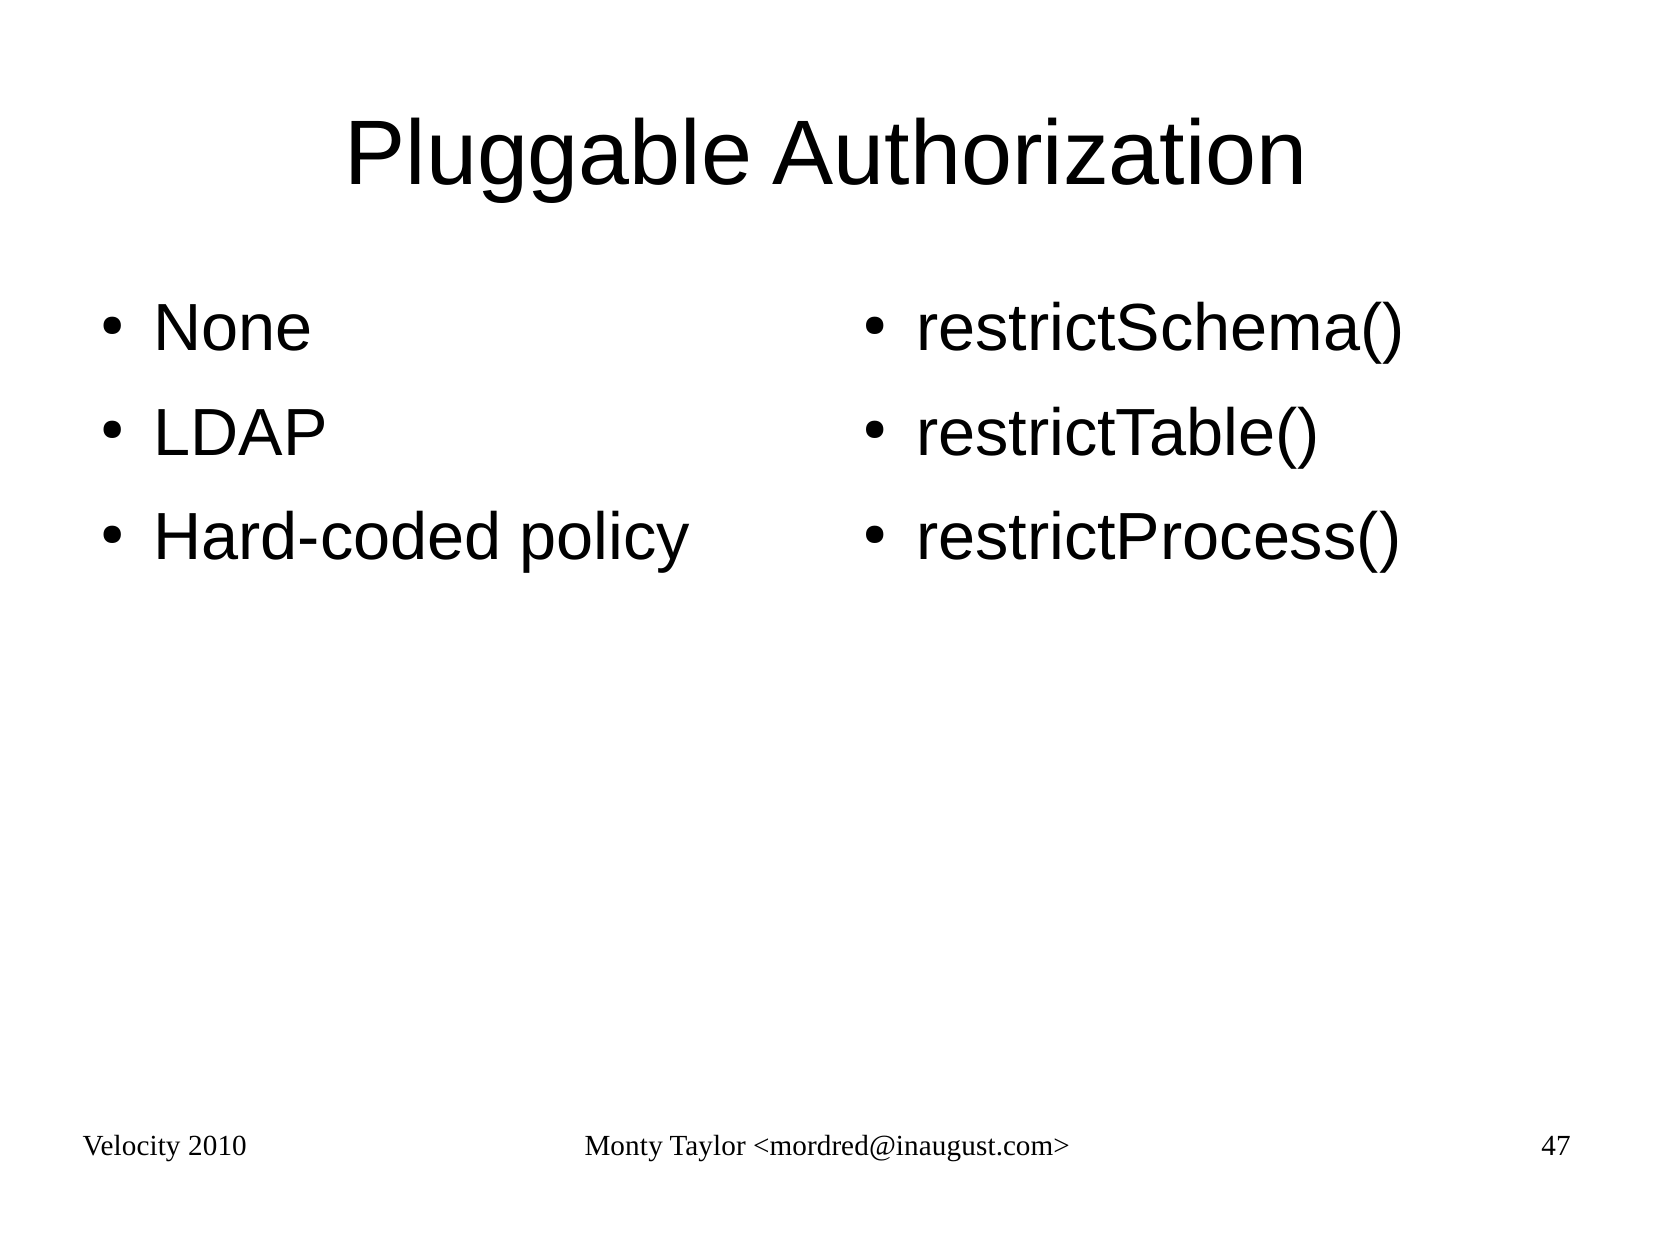

# Pluggable Authorization
None
LDAP
Hard-coded policy
restrictSchema()
restrictTable()
restrictProcess()
Velocity 2010
Monty Taylor <mordred@inaugust.com>
47